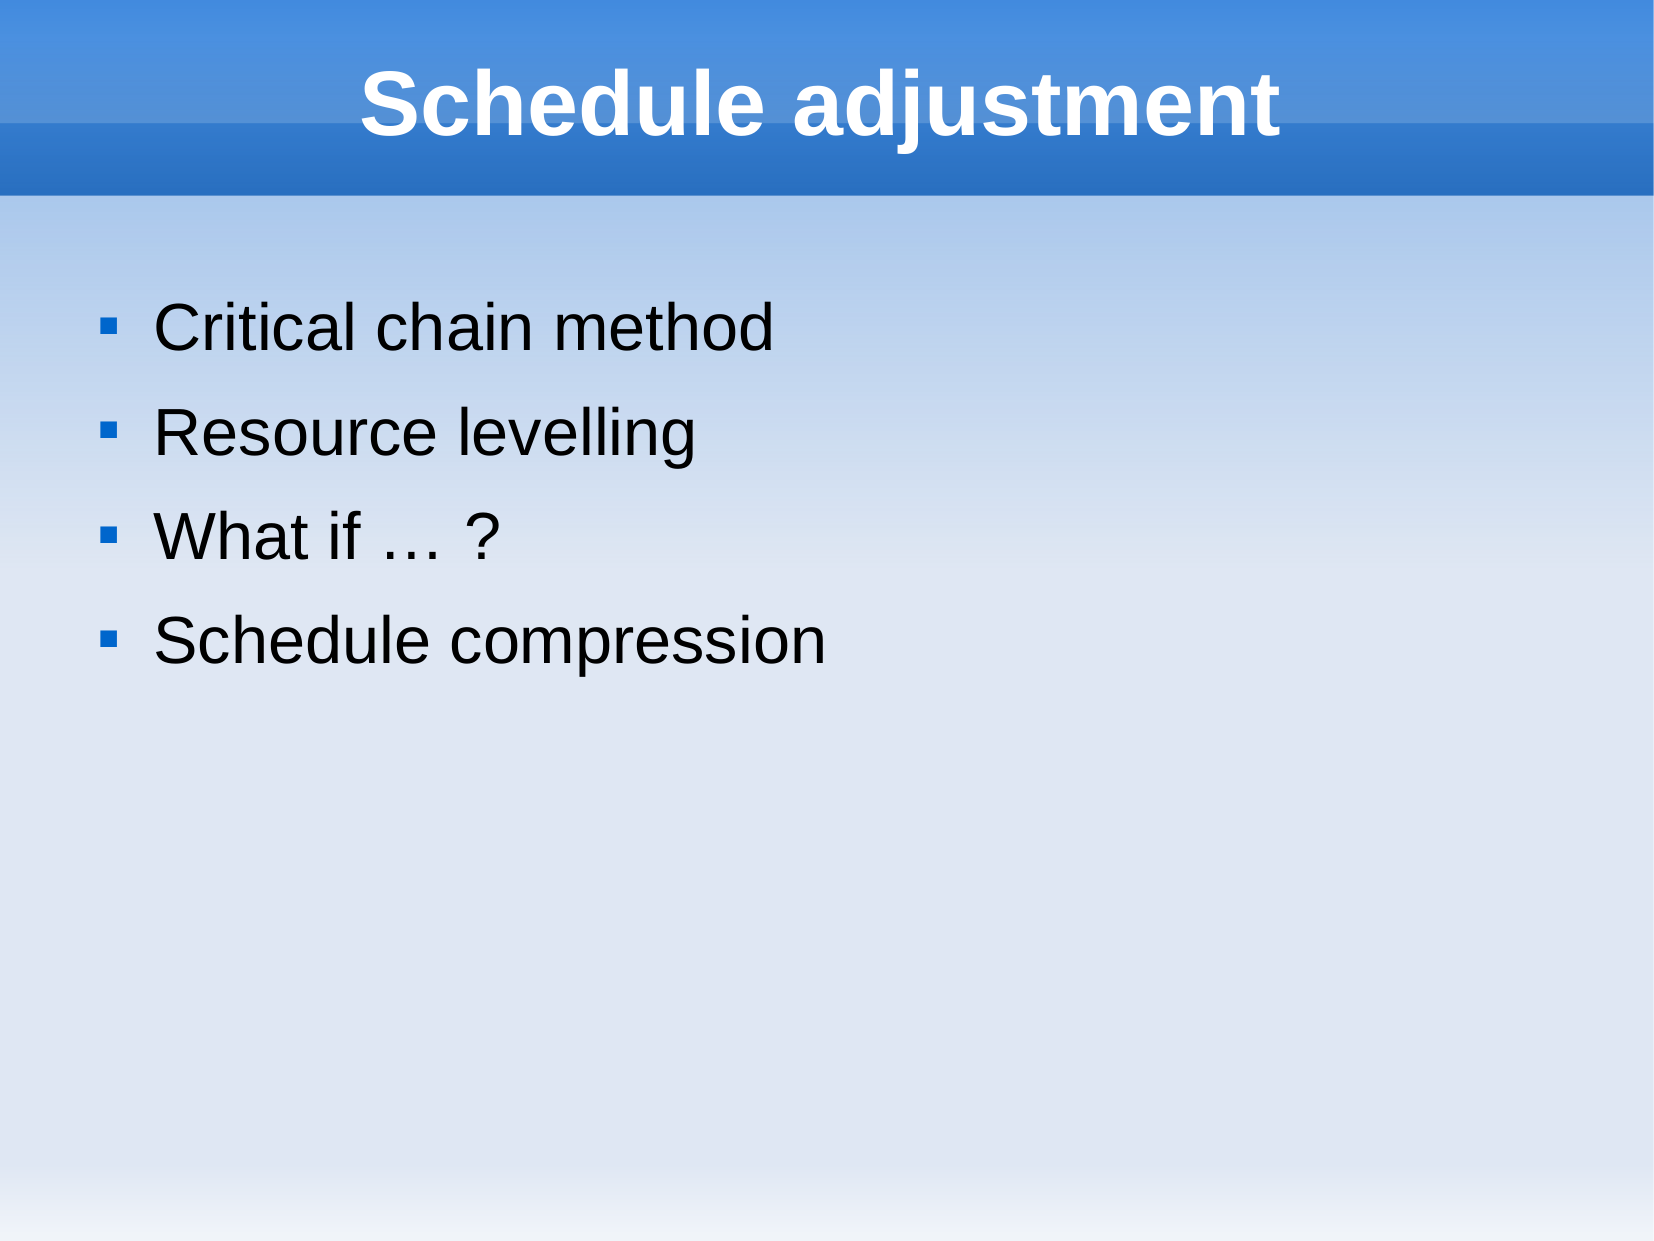

# Schedule adjustment
Critical chain method
Resource levelling
What if … ?
Schedule compression